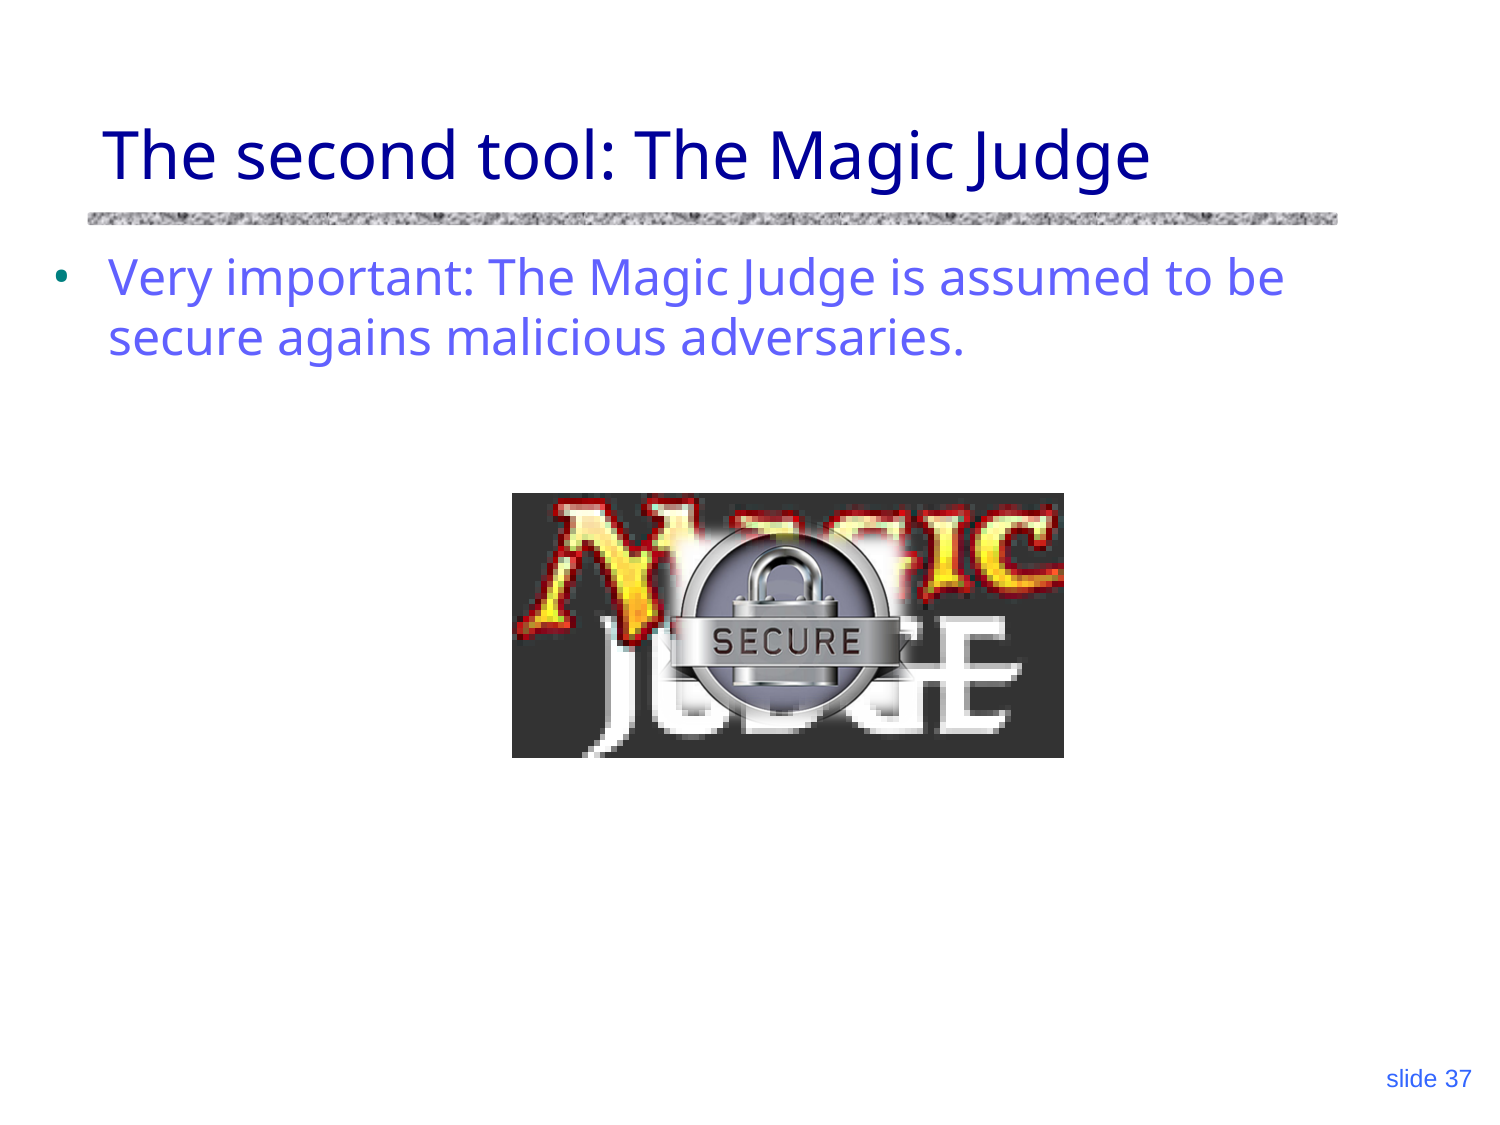

# The second tool: The Magic Judge
Very important: The Magic Judge is assumed to be secure agains malicious adversaries.
slide